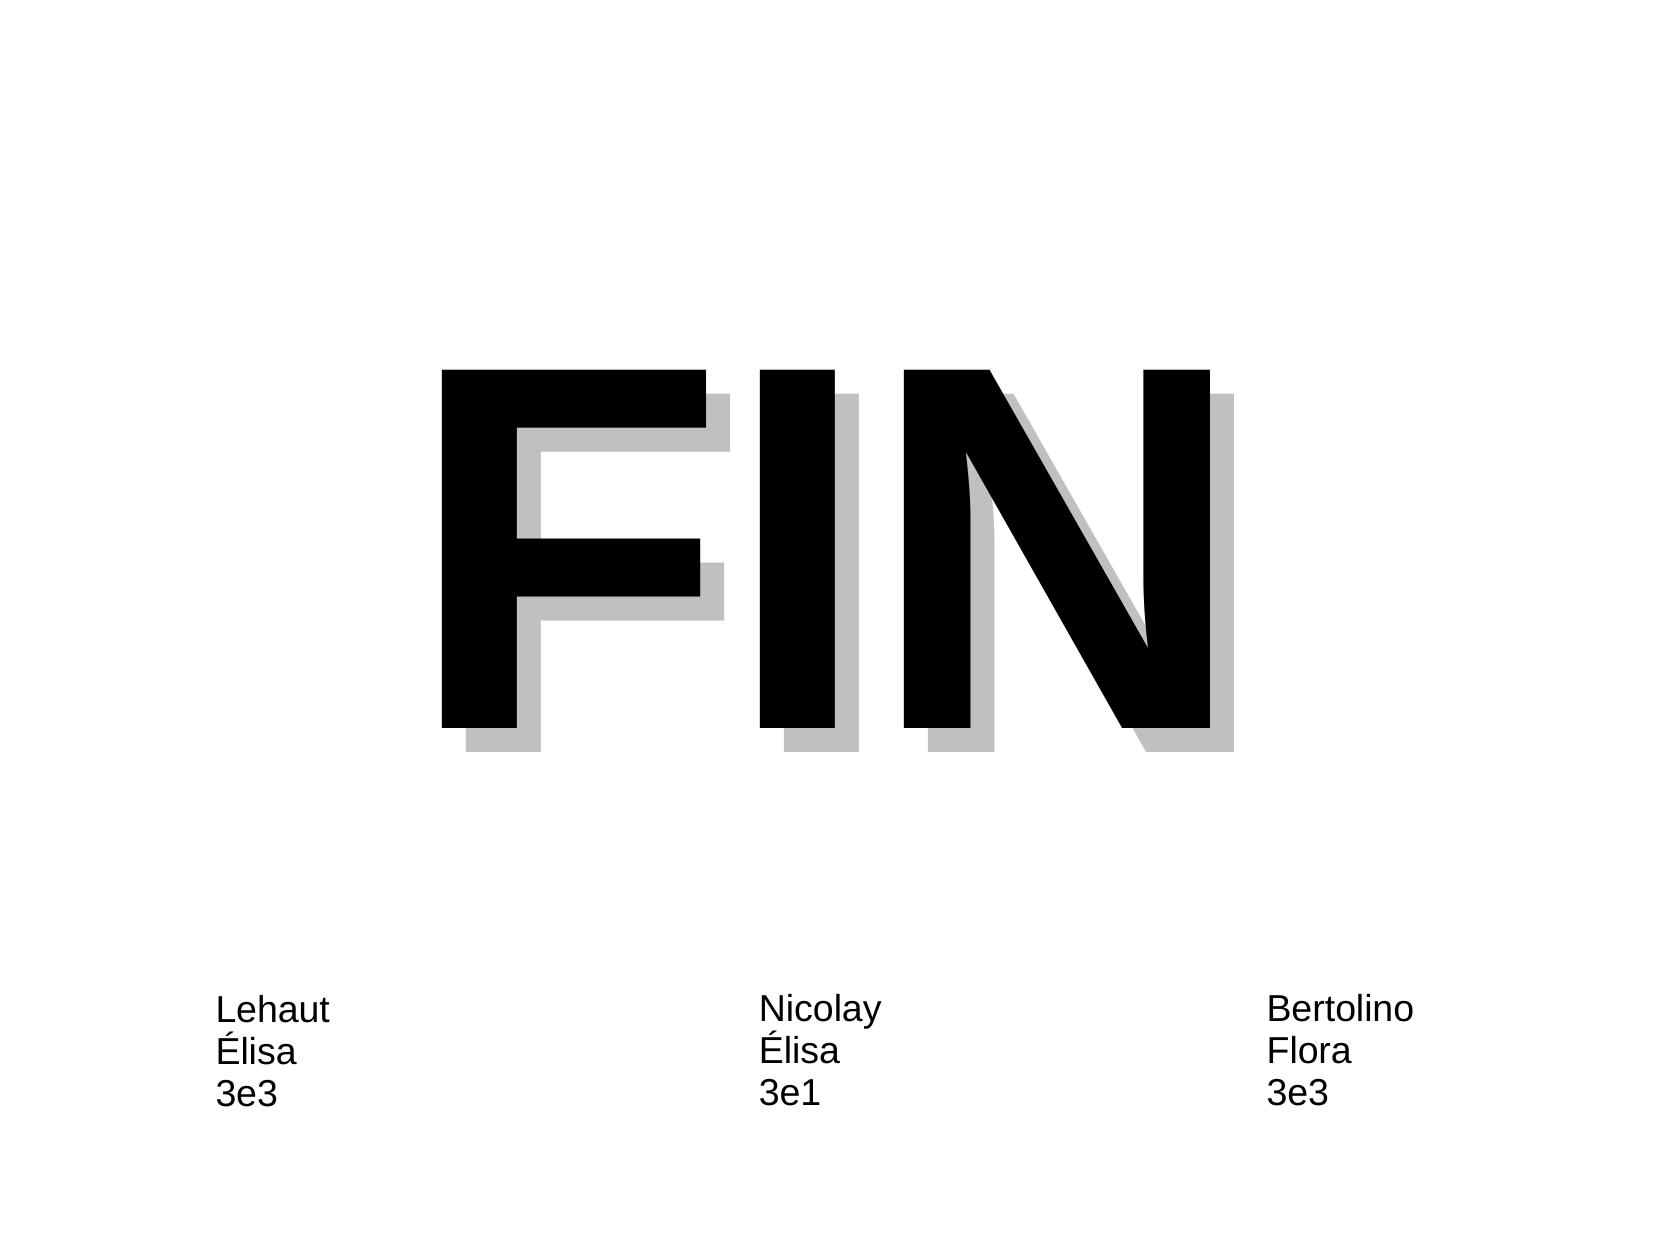

# FIN
Nicolay
Élisa
3e1
Bertolino
Flora
3e3
Lehaut
Élisa
3e3